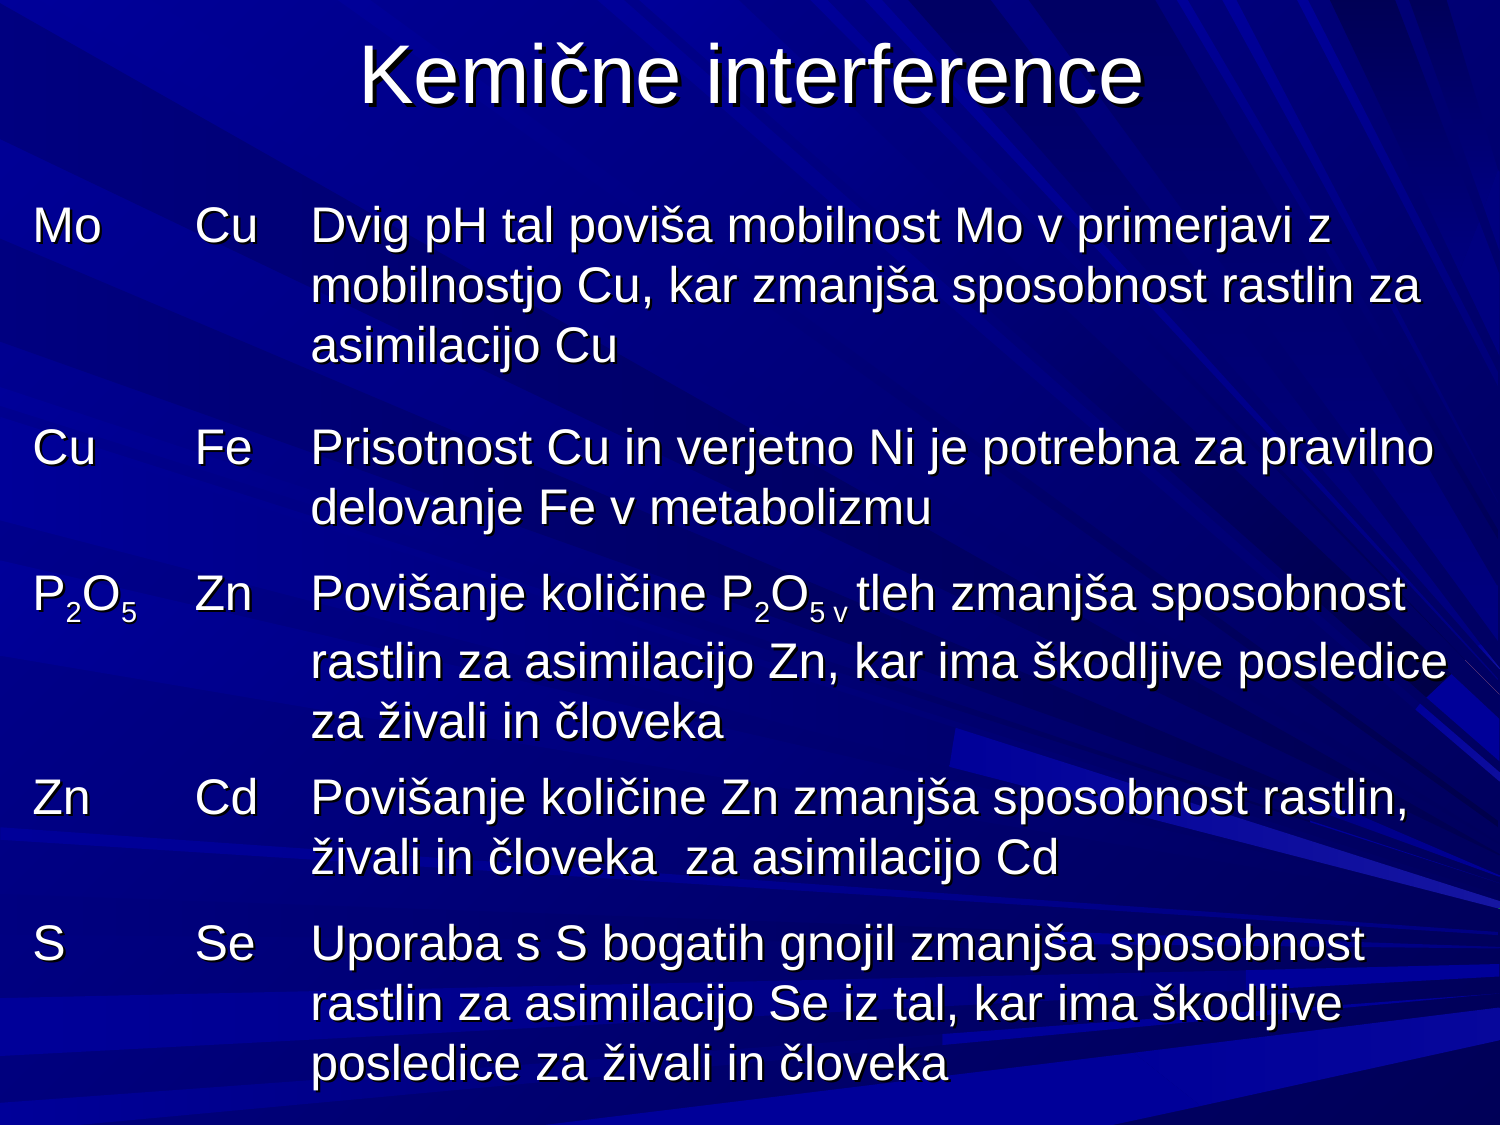

# Kemične interference
| Mo | Cu | Dvig pH tal poviša mobilnost Mo v primerjavi z mobilnostjo Cu, kar zmanjša sposobnost rastlin za asimilacijo Cu |
| --- | --- | --- |
| Cu | Fe | Prisotnost Cu in verjetno Ni je potrebna za pravilno delovanje Fe v metabolizmu |
| P2O5 | Zn | Povišanje količine P2O5 v tleh zmanjša sposobnost rastlin za asimilacijo Zn, kar ima škodljive posledice za živali in človeka |
| Zn | Cd | Povišanje količine Zn zmanjša sposobnost rastlin, živali in človeka za asimilacijo Cd |
| S | Se | Uporaba s S bogatih gnojil zmanjša sposobnost rastlin za asimilacijo Se iz tal, kar ima škodljive posledice za živali in človeka |